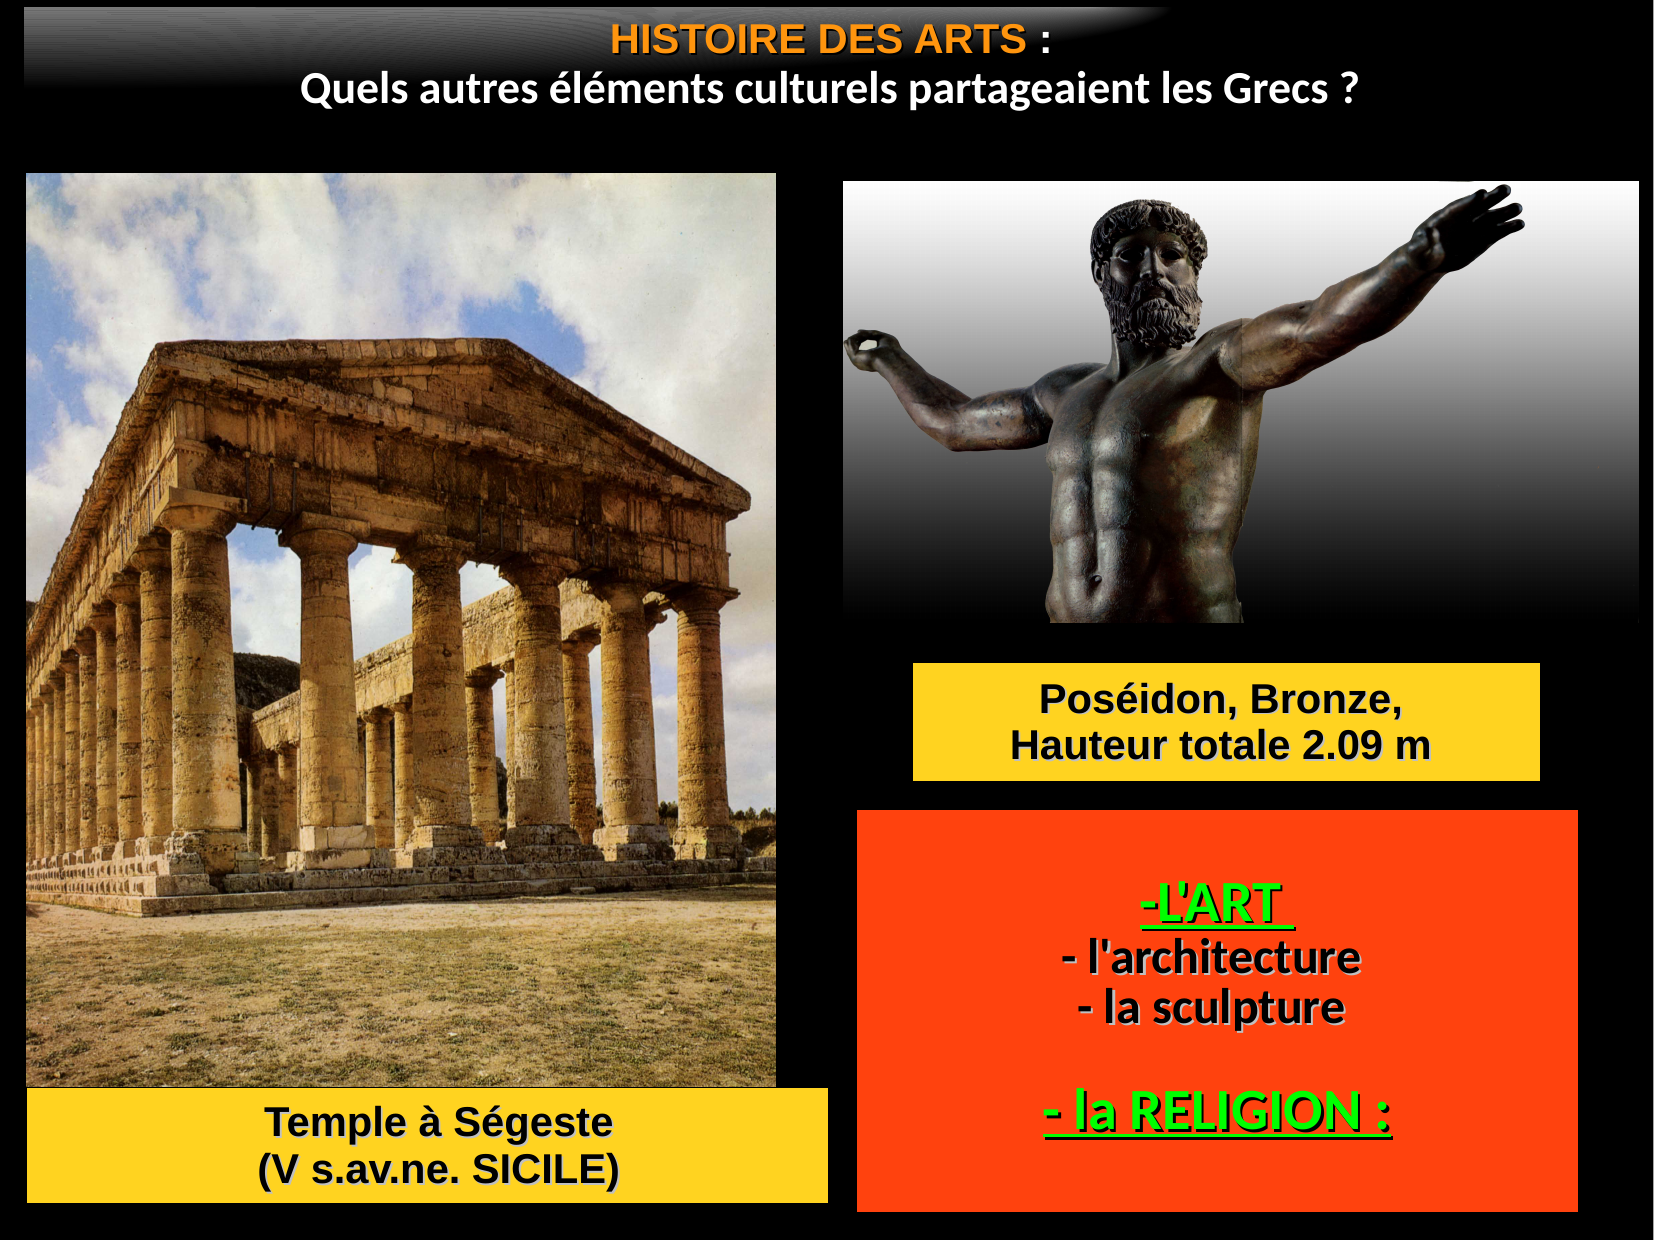

HISTOIRE DES ARTS :
Quels autres éléments culturels partageaient les Grecs ?
Poséidon, Bronze,
Hauteur totale 2.09 m
-L'ART
- l'architecture
- la sculpture
- la RELIGION :
 Temple à Ségeste
 (V s.av.ne. SICILE)